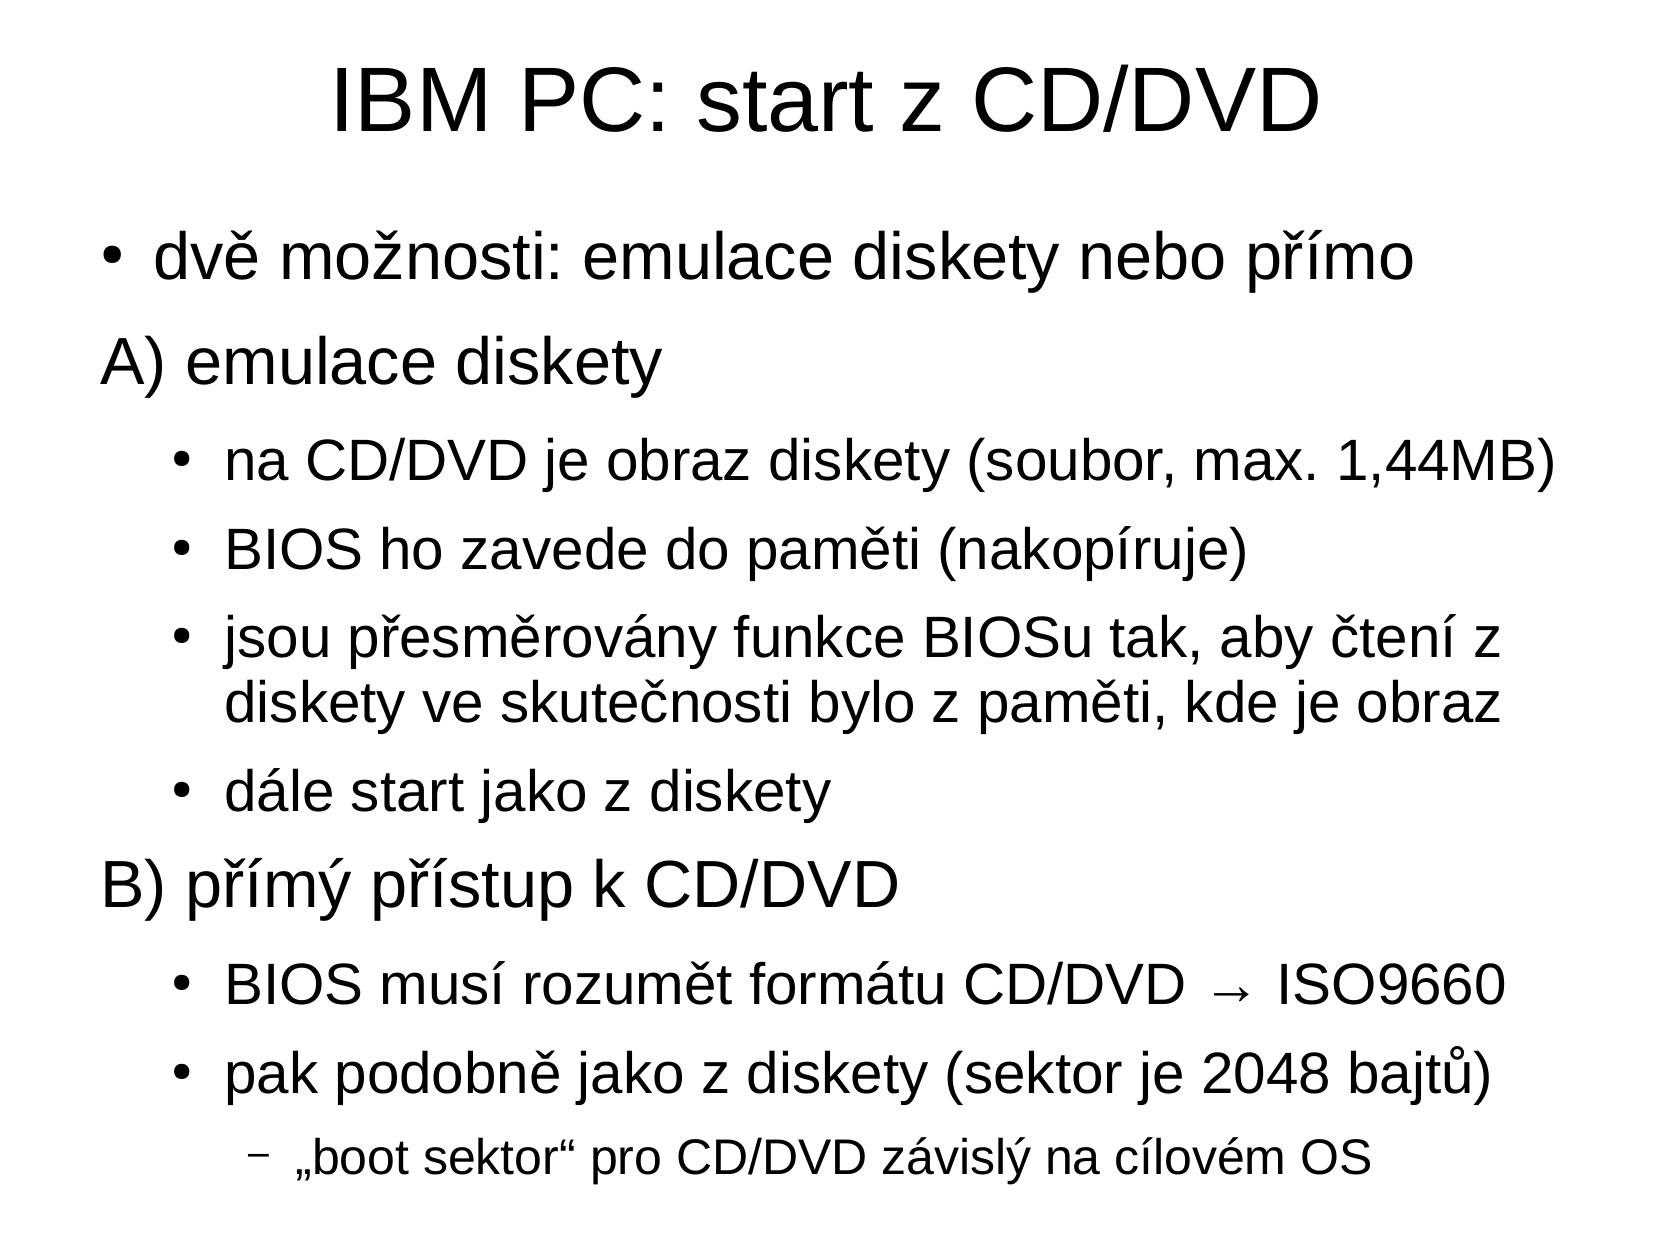

# IBM PC: start z CD/DVD
dvě možnosti: emulace diskety nebo přímo
 emulace diskety
na CD/DVD je obraz diskety (soubor, max. 1,44MB)
BIOS ho zavede do paměti (nakopíruje)
jsou přesměrovány funkce BIOSu tak, aby čtení z diskety ve skutečnosti bylo z paměti, kde je obraz
dále start jako z diskety
 přímý přístup k CD/DVD
BIOS musí rozumět formátu CD/DVD → ISO9660
pak podobně jako z diskety (sektor je 2048 bajtů)
„boot sektor“ pro CD/DVD závislý na cílovém OS